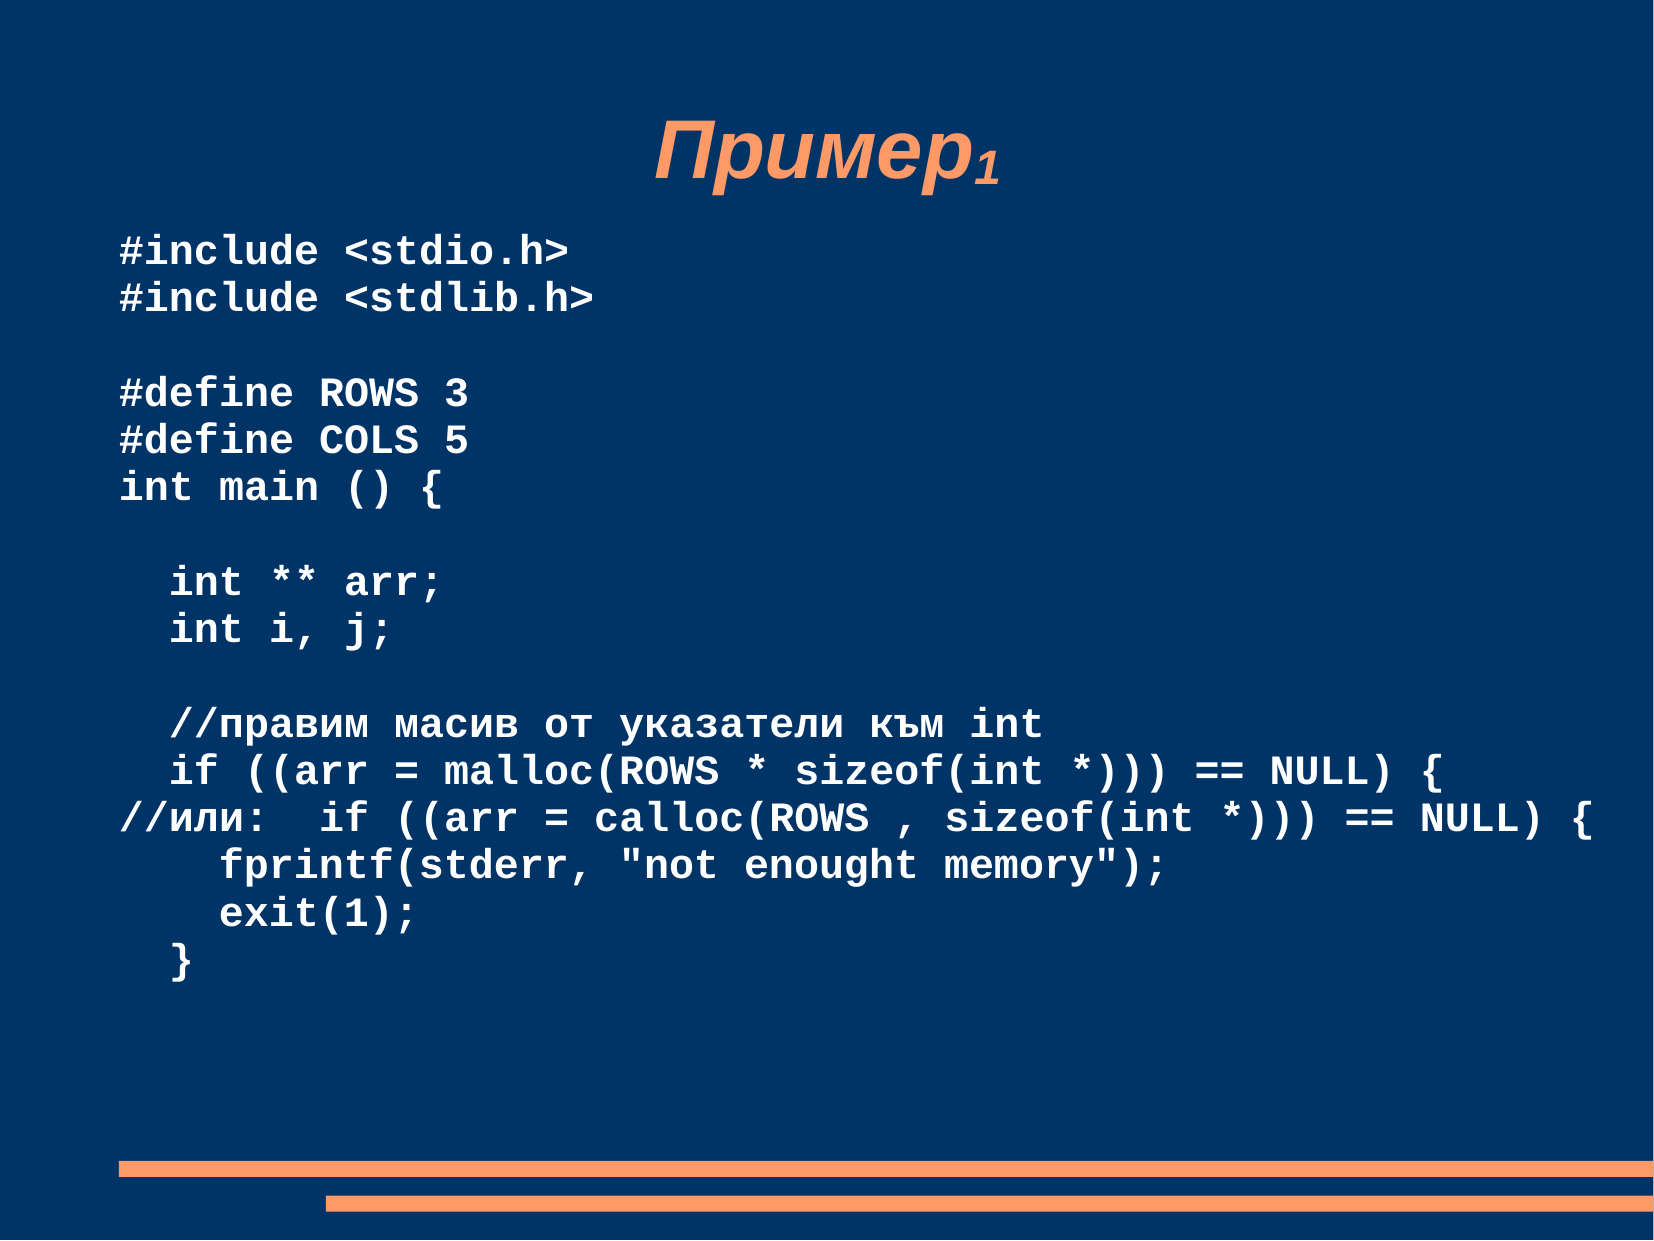

# Пример1
#include <stdio.h>
#include <stdlib.h>
#define ROWS 3
#define COLS 5
int main () {
 int ** arr;
 int i, j;
 //правим масив от указатели към int
 if ((arr = malloc(ROWS * sizeof(int *))) == NULL) {
//или: if ((arr = calloc(ROWS , sizeof(int *))) == NULL) {
 fprintf(stderr, "not enought memory");
 exit(1);
 }